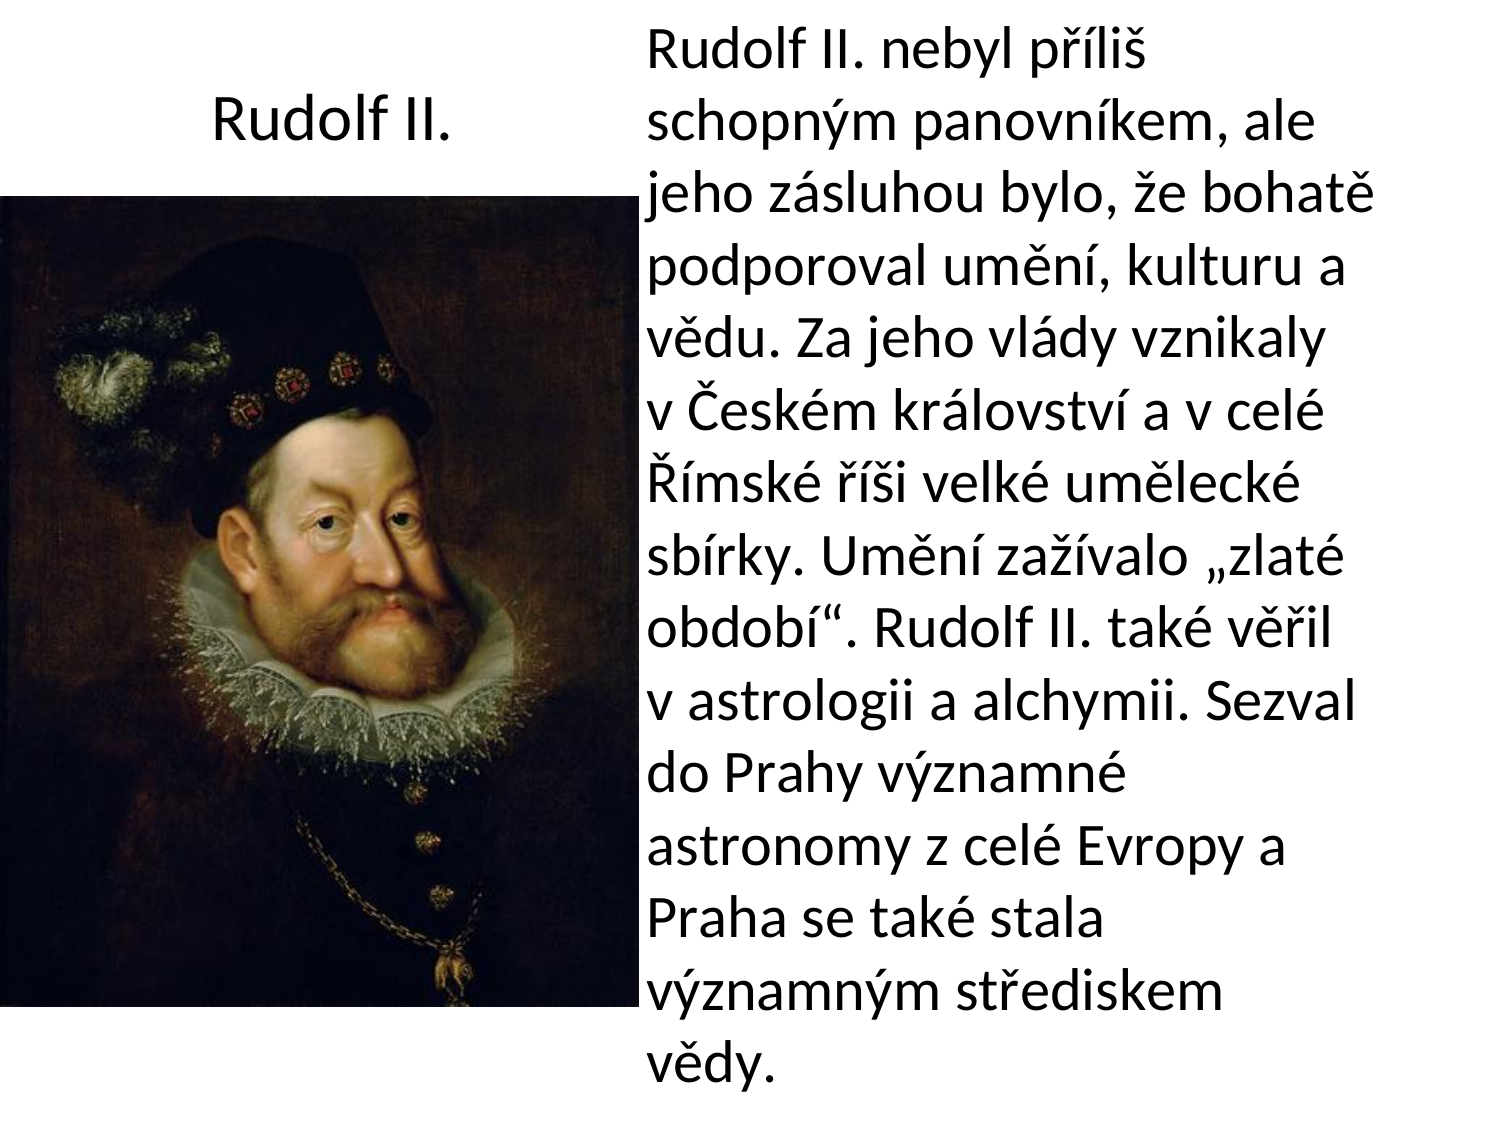

Rudolf II. nebyl příliš schopným panovníkem, ale jeho zásluhou bylo, že bohatě podporoval umění, kulturu a vědu. Za jeho vlády vznikaly v Českém království a v celé Římské říši velké umělecké sbírky. Umění zažívalo „zlaté období“. Rudolf II. také věřil v astrologii a alchymii. Sezval do Prahy významné astronomy z celé Evropy a Praha se také stala významným střediskem
vědy.
Rudolf II.